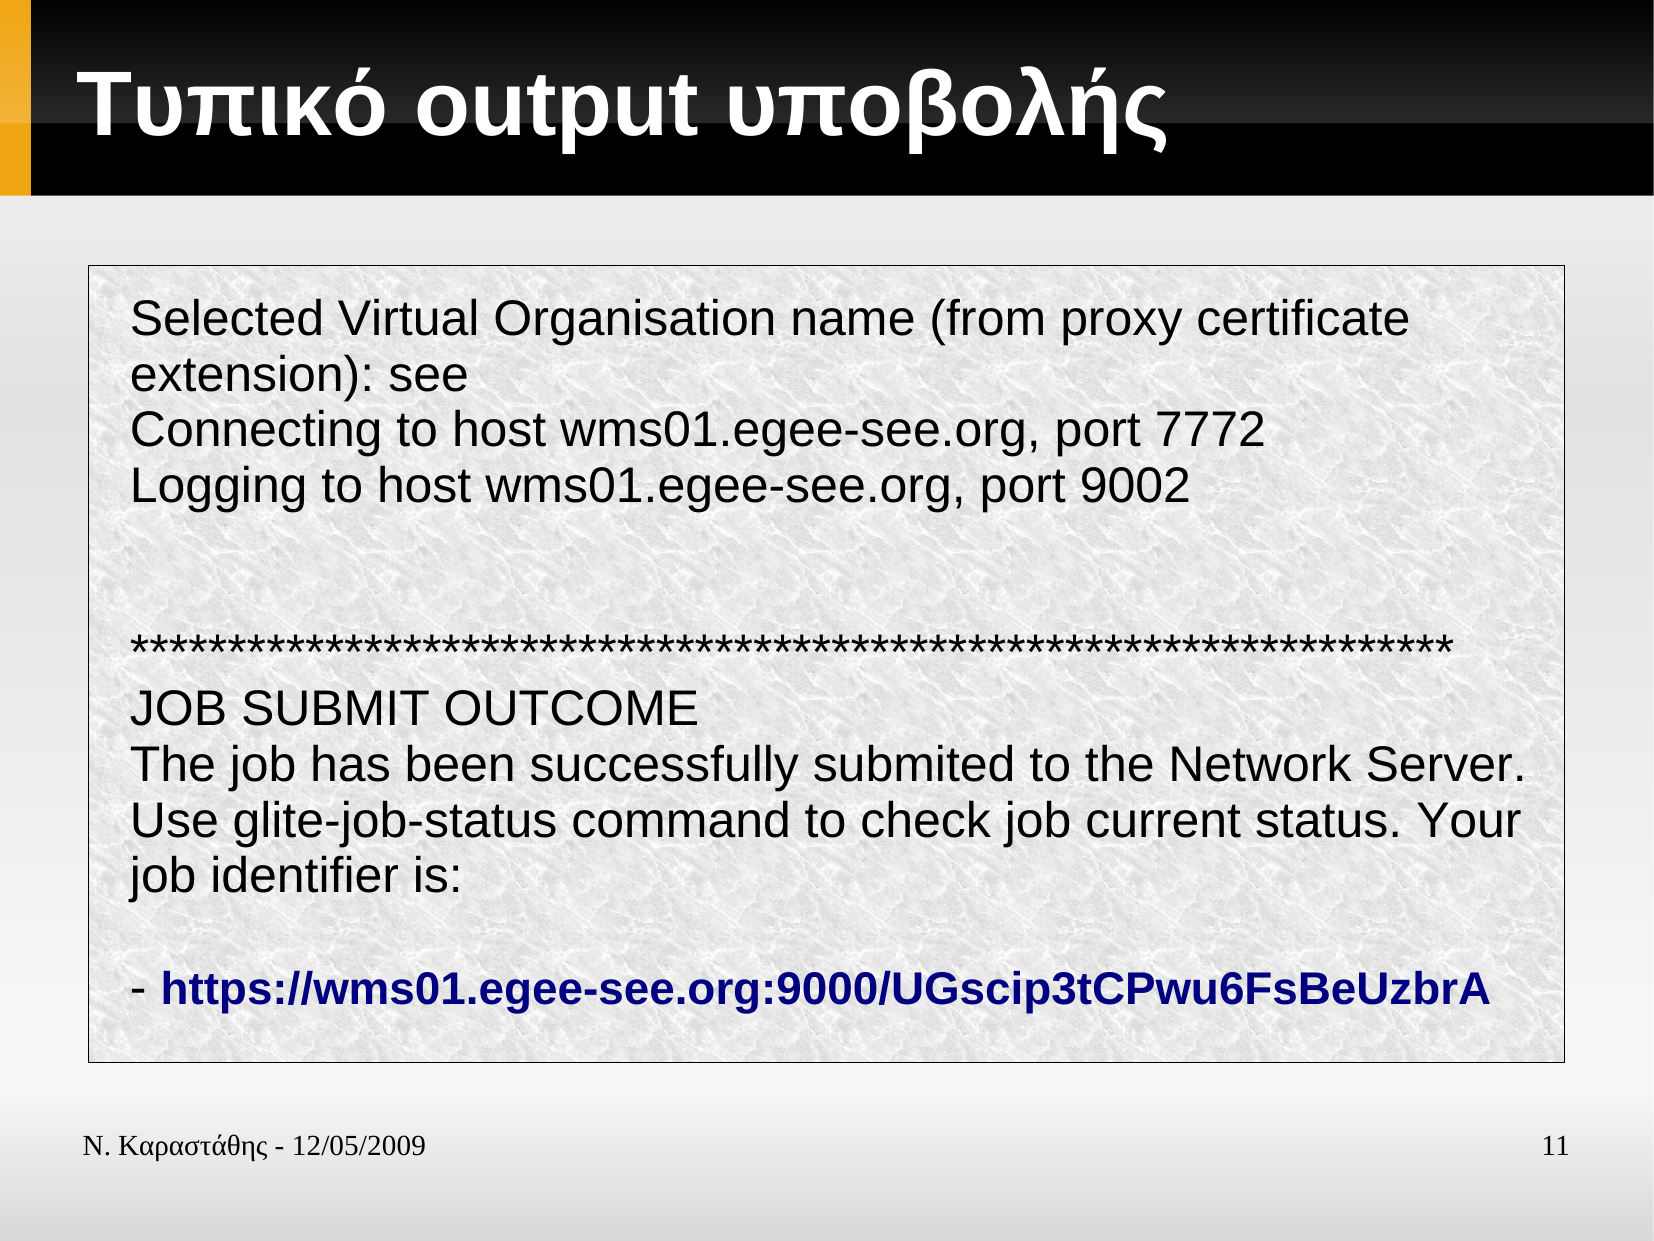

# Τυπικό output υποβολής
Selected Virtual Organisation name (from proxy certificate extension): see
Connecting to host wms01.egee-see.org, port 7772
Logging to host wms01.egee-see.org, port 9002
********************************************************************
JOB SUBMIT OUTCOME
The job has been successfully submited to the Network Server.
Use glite-job-status command to check job current status. Your job identifier is:
- https://wms01.egee-see.org:9000/UGscip3tCPwu6FsBeUzbrA
Ν. Καραστάθης - 12/05/2009
11